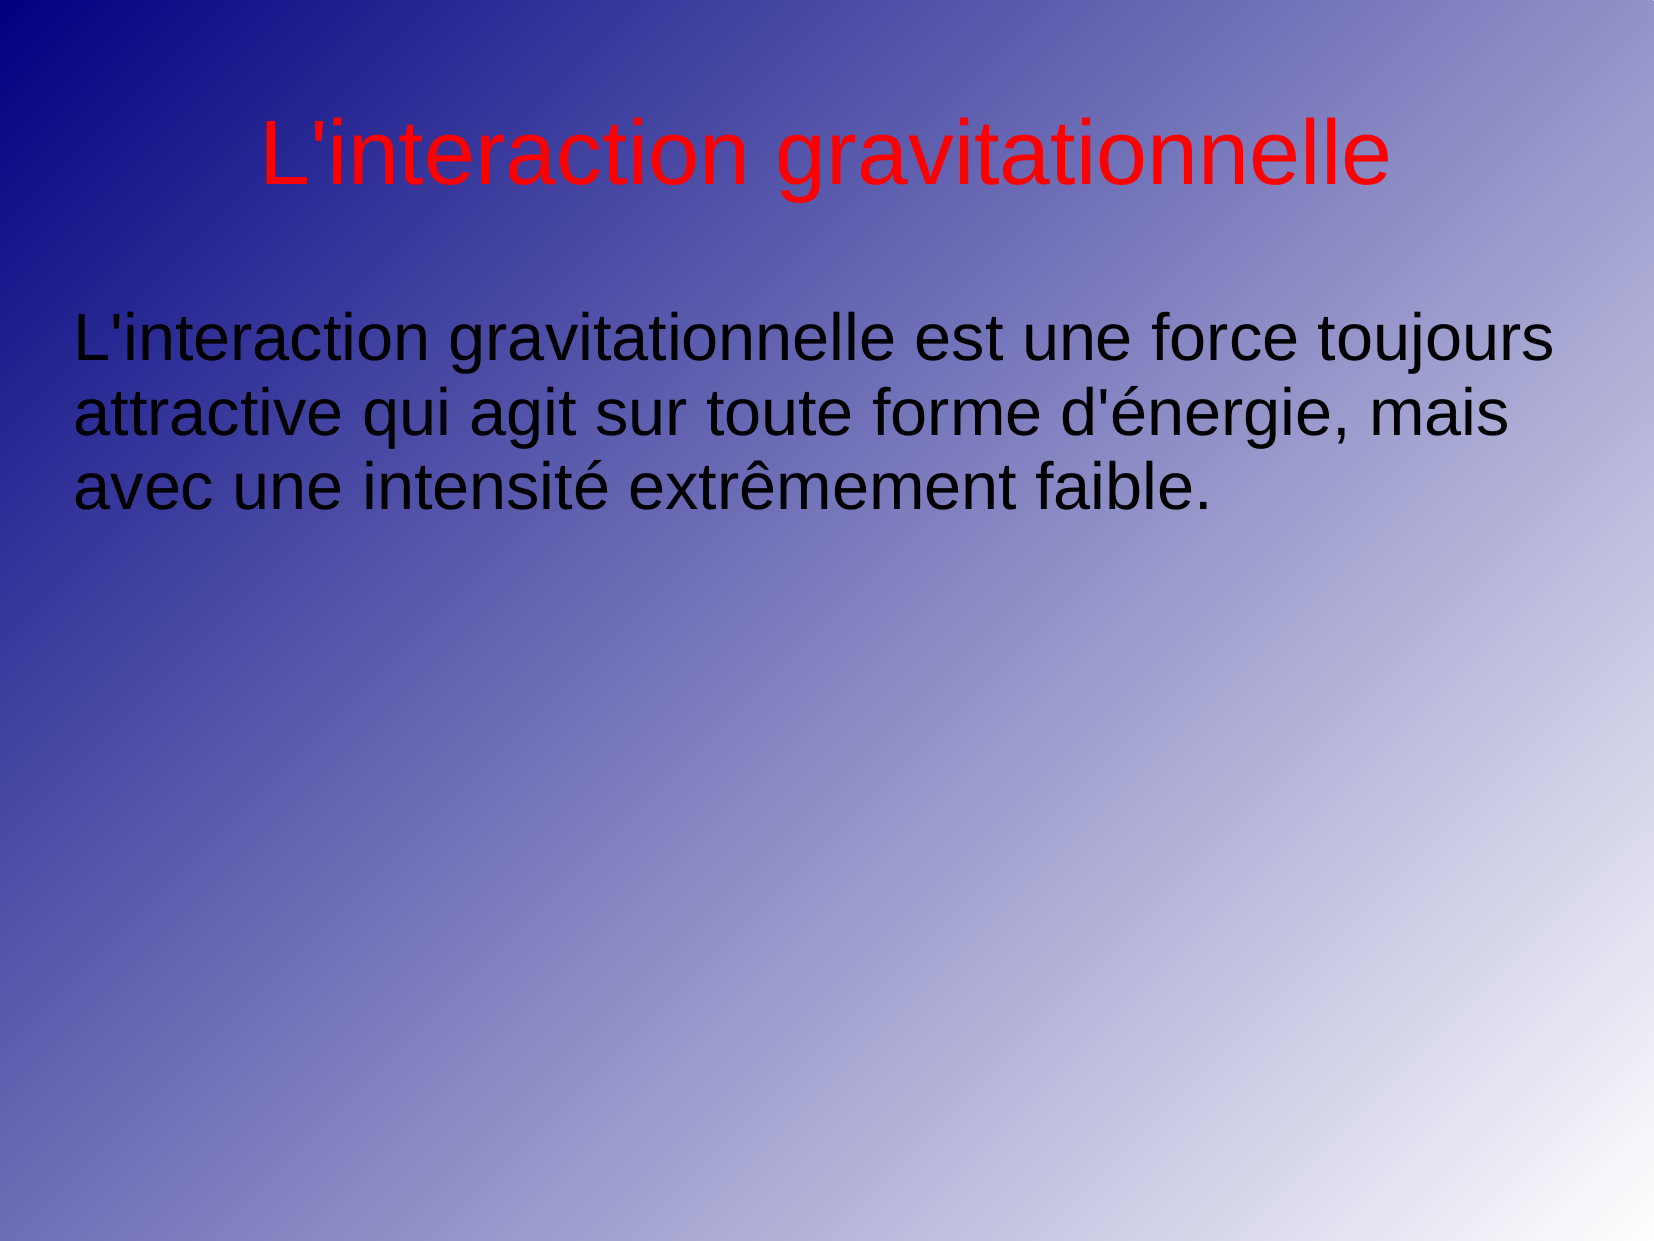

# L'interaction gravitationnelle
L'interaction gravitationnelle est une force toujours attractive qui agit sur toute forme d'énergie, mais avec une intensité extrêmement faible.